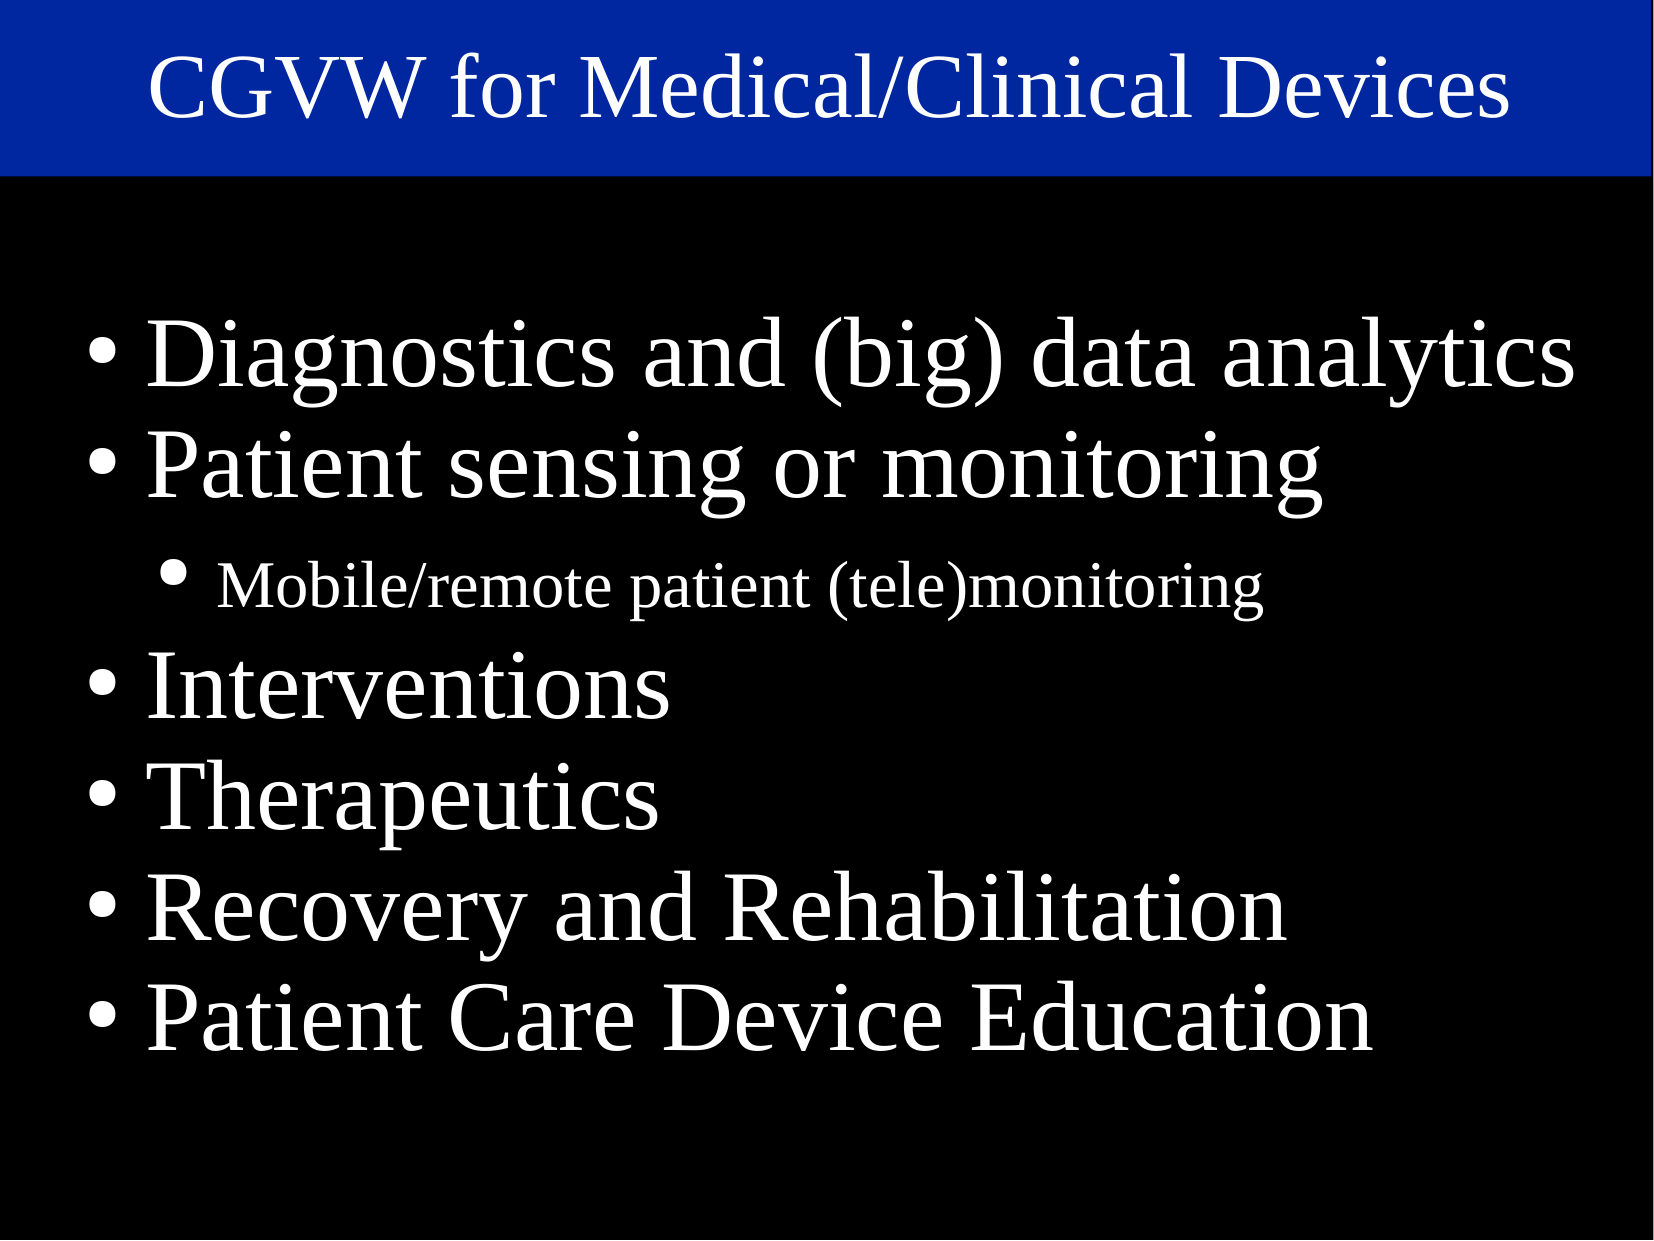

# CGVW for Medical/Clinical Devices
 Diagnostics and (big) data analytics
 Patient sensing or monitoring
 Mobile/remote patient (tele)monitoring
 Interventions
 Therapeutics
 Recovery and Rehabilitation
 Patient Care Device Education